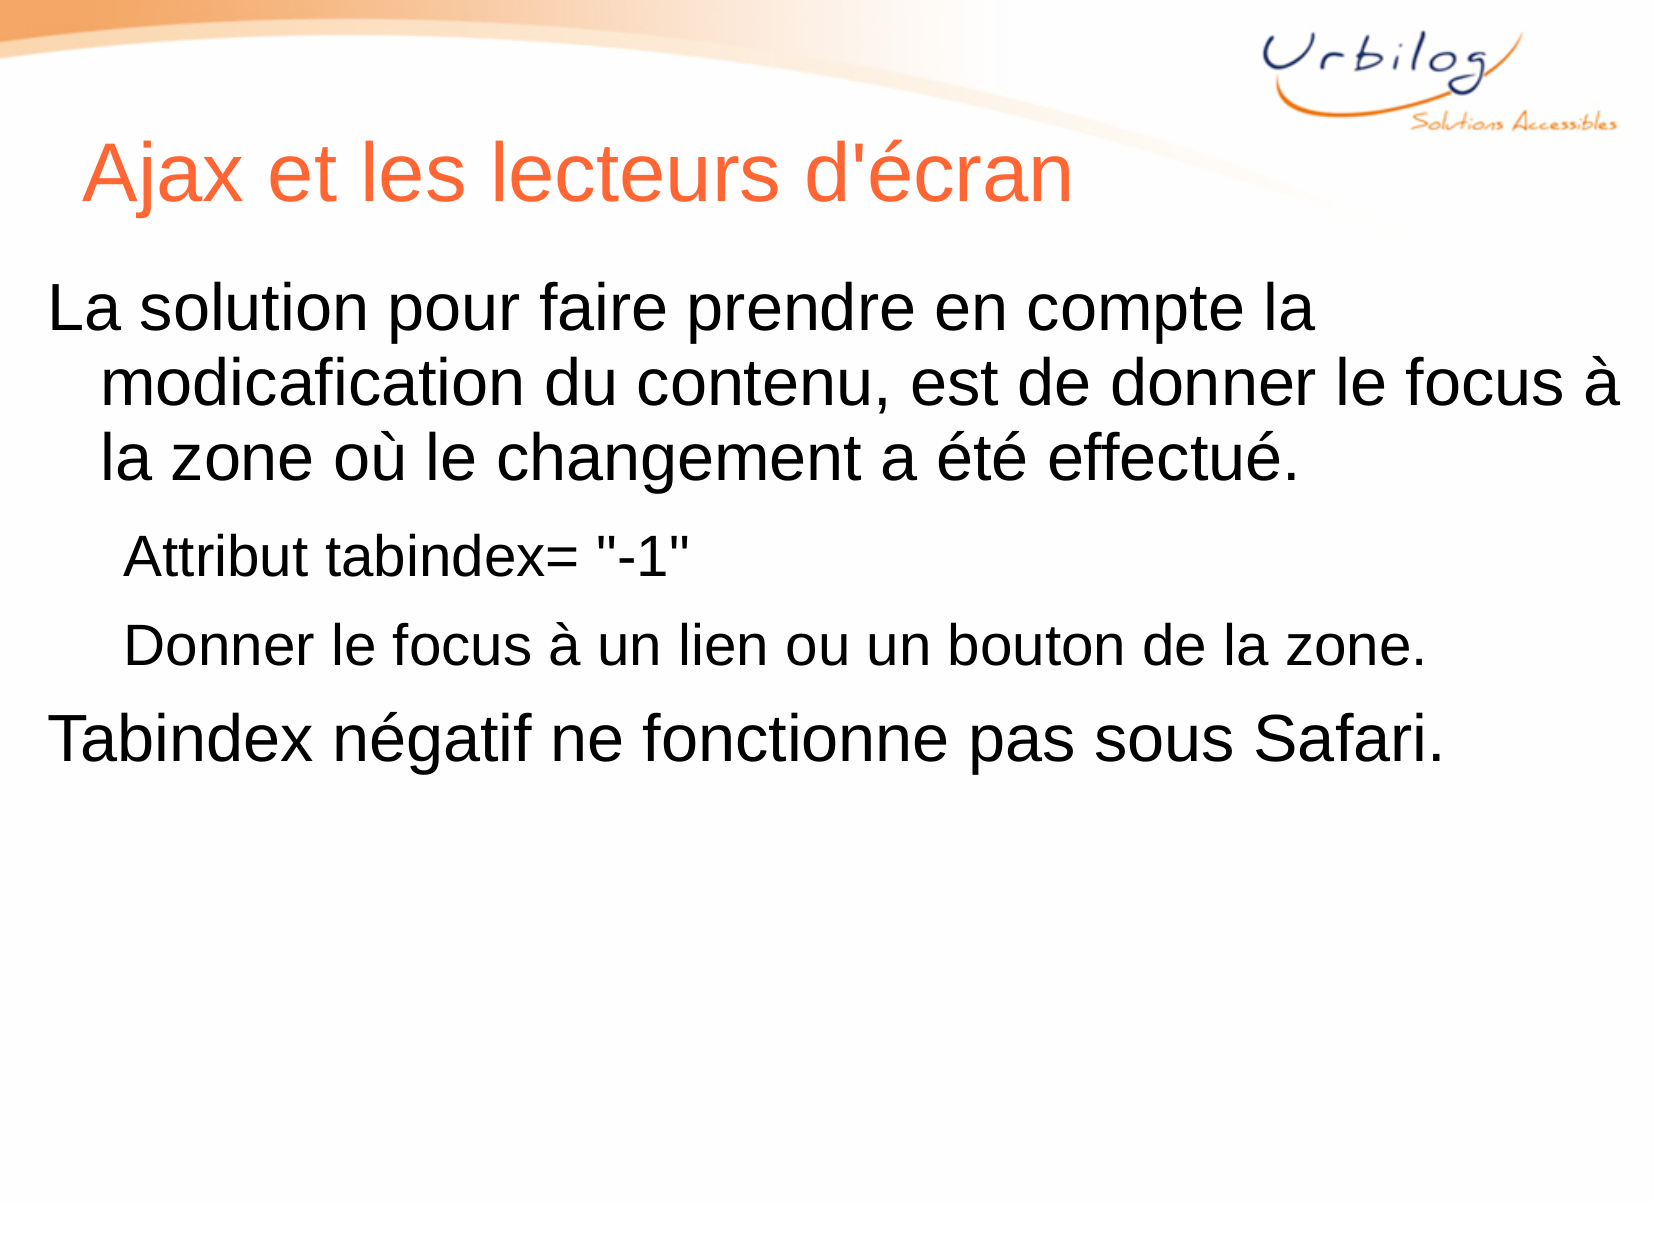

# Ajax et les lecteurs d'écran
La solution pour faire prendre en compte la modicafication du contenu, est de donner le focus à la zone où le changement a été effectué.
Attribut tabindex= "-1"
Donner le focus à un lien ou un bouton de la zone.
Tabindex négatif ne fonctionne pas sous Safari.